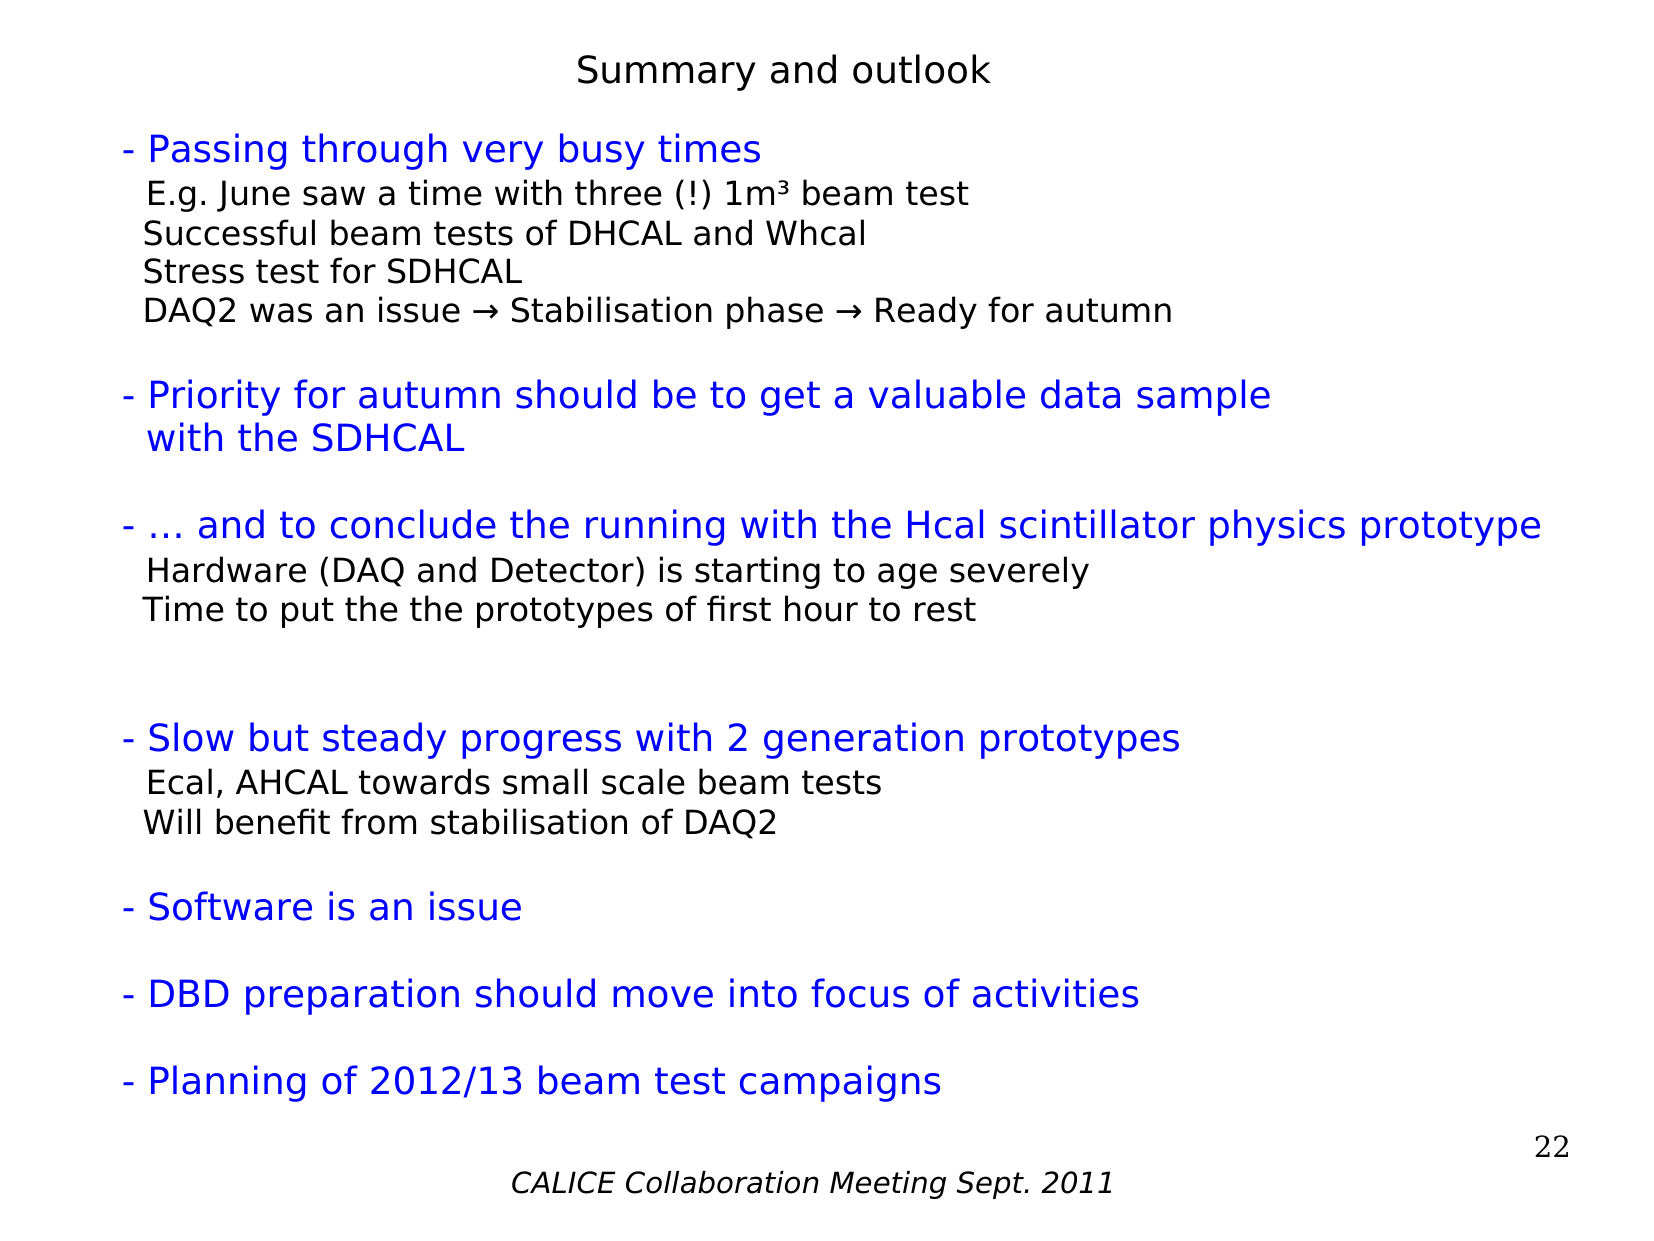

Summary and outlook
- Passing through very busy times
 E.g. June saw a time with three (!) 1m³ beam test
 Successful beam tests of DHCAL and Whcal
 Stress test for SDHCAL
 DAQ2 was an issue → Stabilisation phase → Ready for autumn
- Priority for autumn should be to get a valuable data sample
 with the SDHCAL
- … and to conclude the running with the Hcal scintillator physics prototype
 Hardware (DAQ and Detector) is starting to age severely
 Time to put the the prototypes of first hour to rest
- Slow but steady progress with 2 generation prototypes
 Ecal, AHCAL towards small scale beam tests
 Will benefit from stabilisation of DAQ2
- Software is an issue
- DBD preparation should move into focus of activities
- Planning of 2012/13 beam test campaigns
22